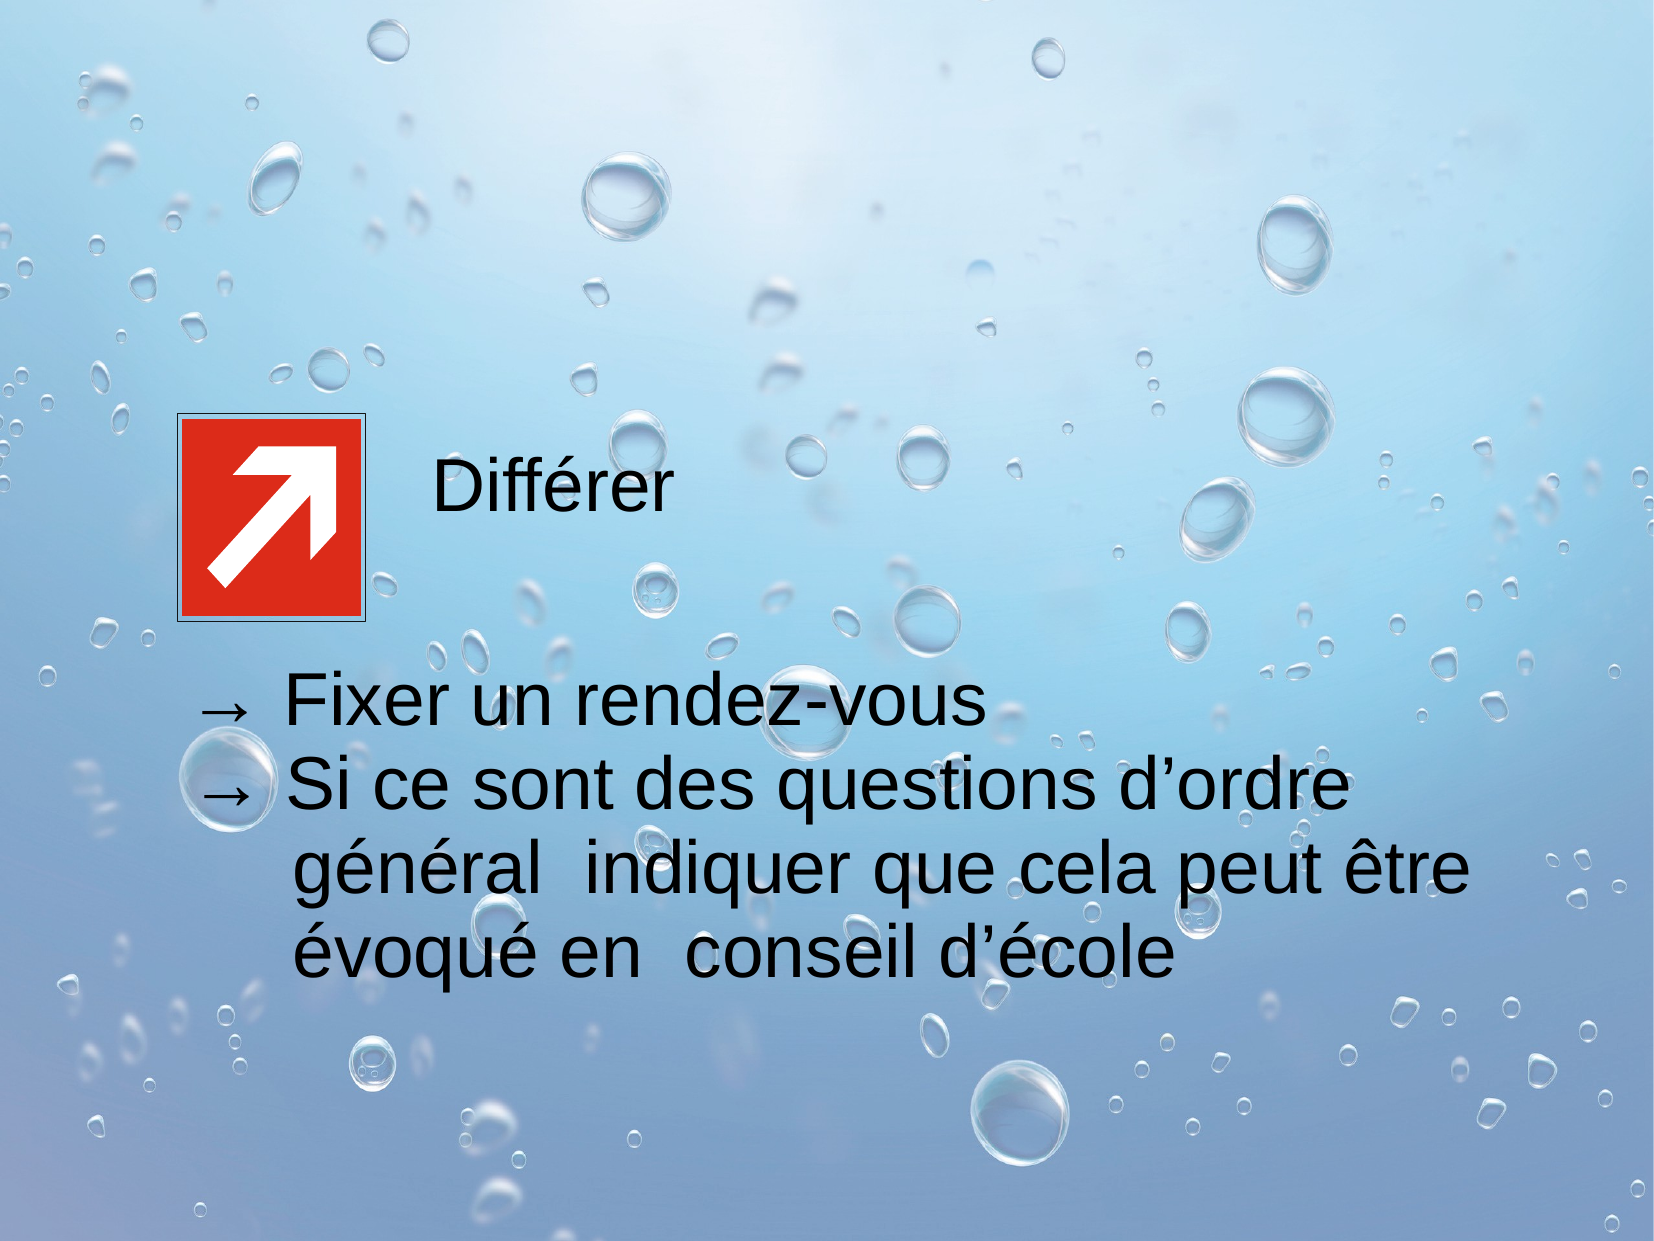

# Différer → Fixer un rendez-vous → Si ce sont des questions d’ordre général indiquer que cela peut être évoqué en conseil d’école